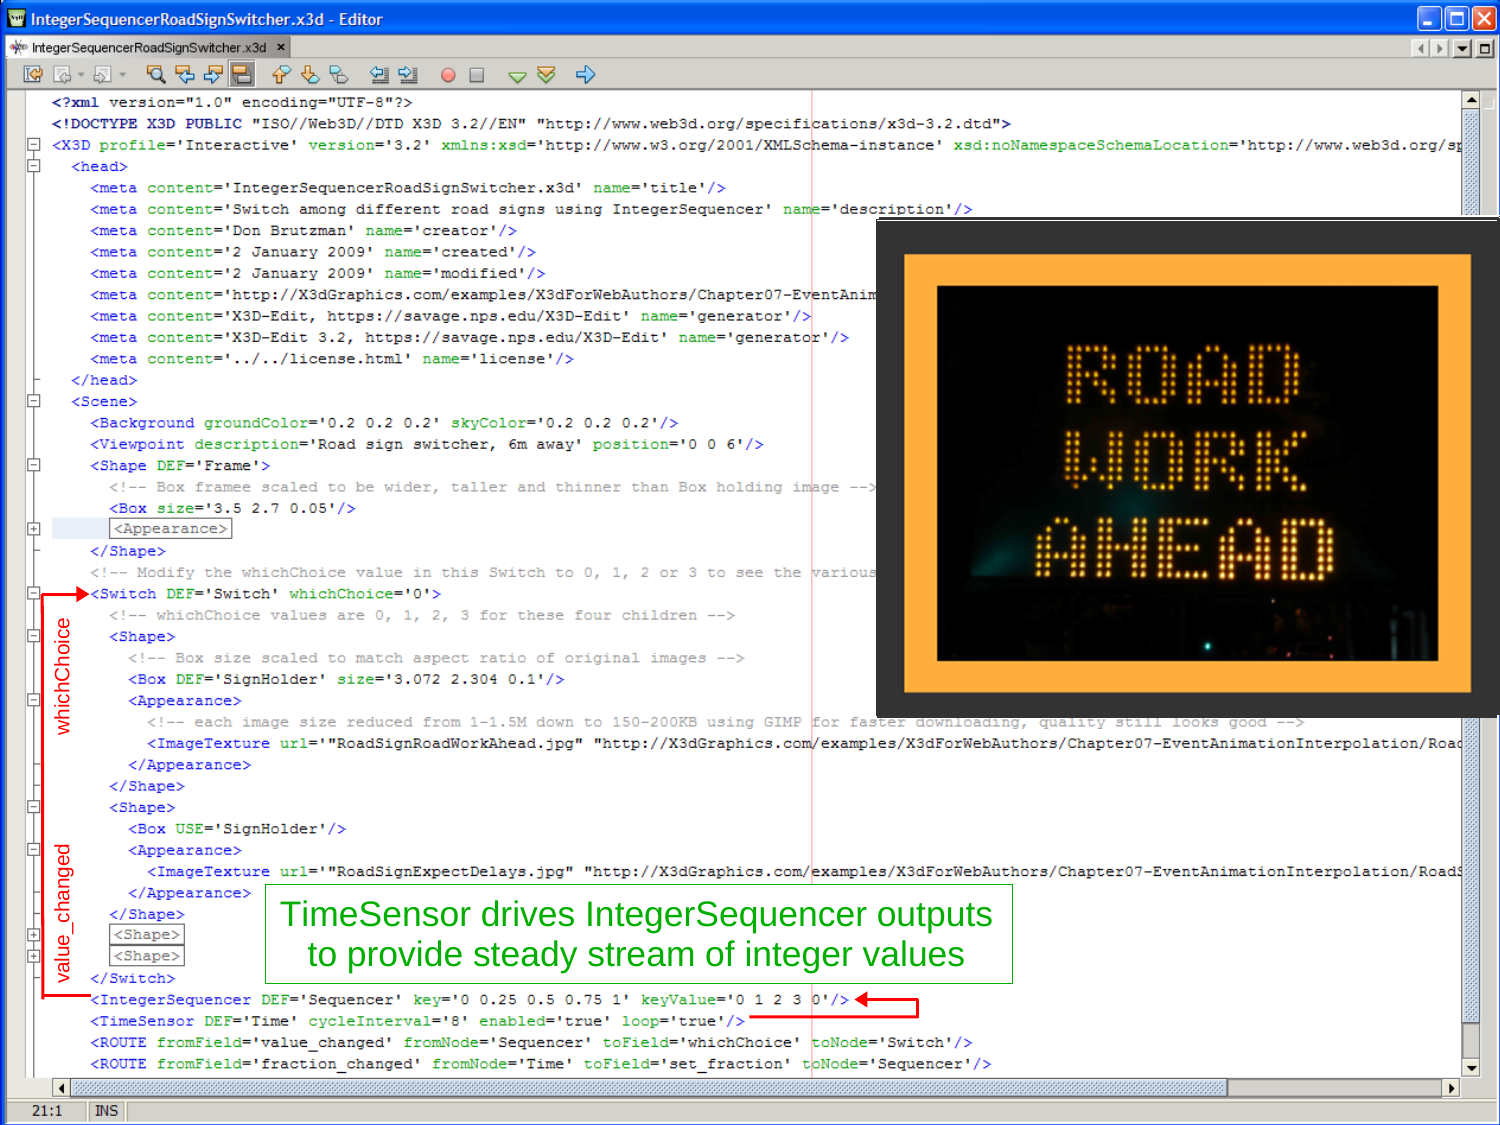

# IntegerSequencer example 2
whichChoice
TimeSensor drives IntegerSequencer outputs to provide steady stream of integer values
value_changed